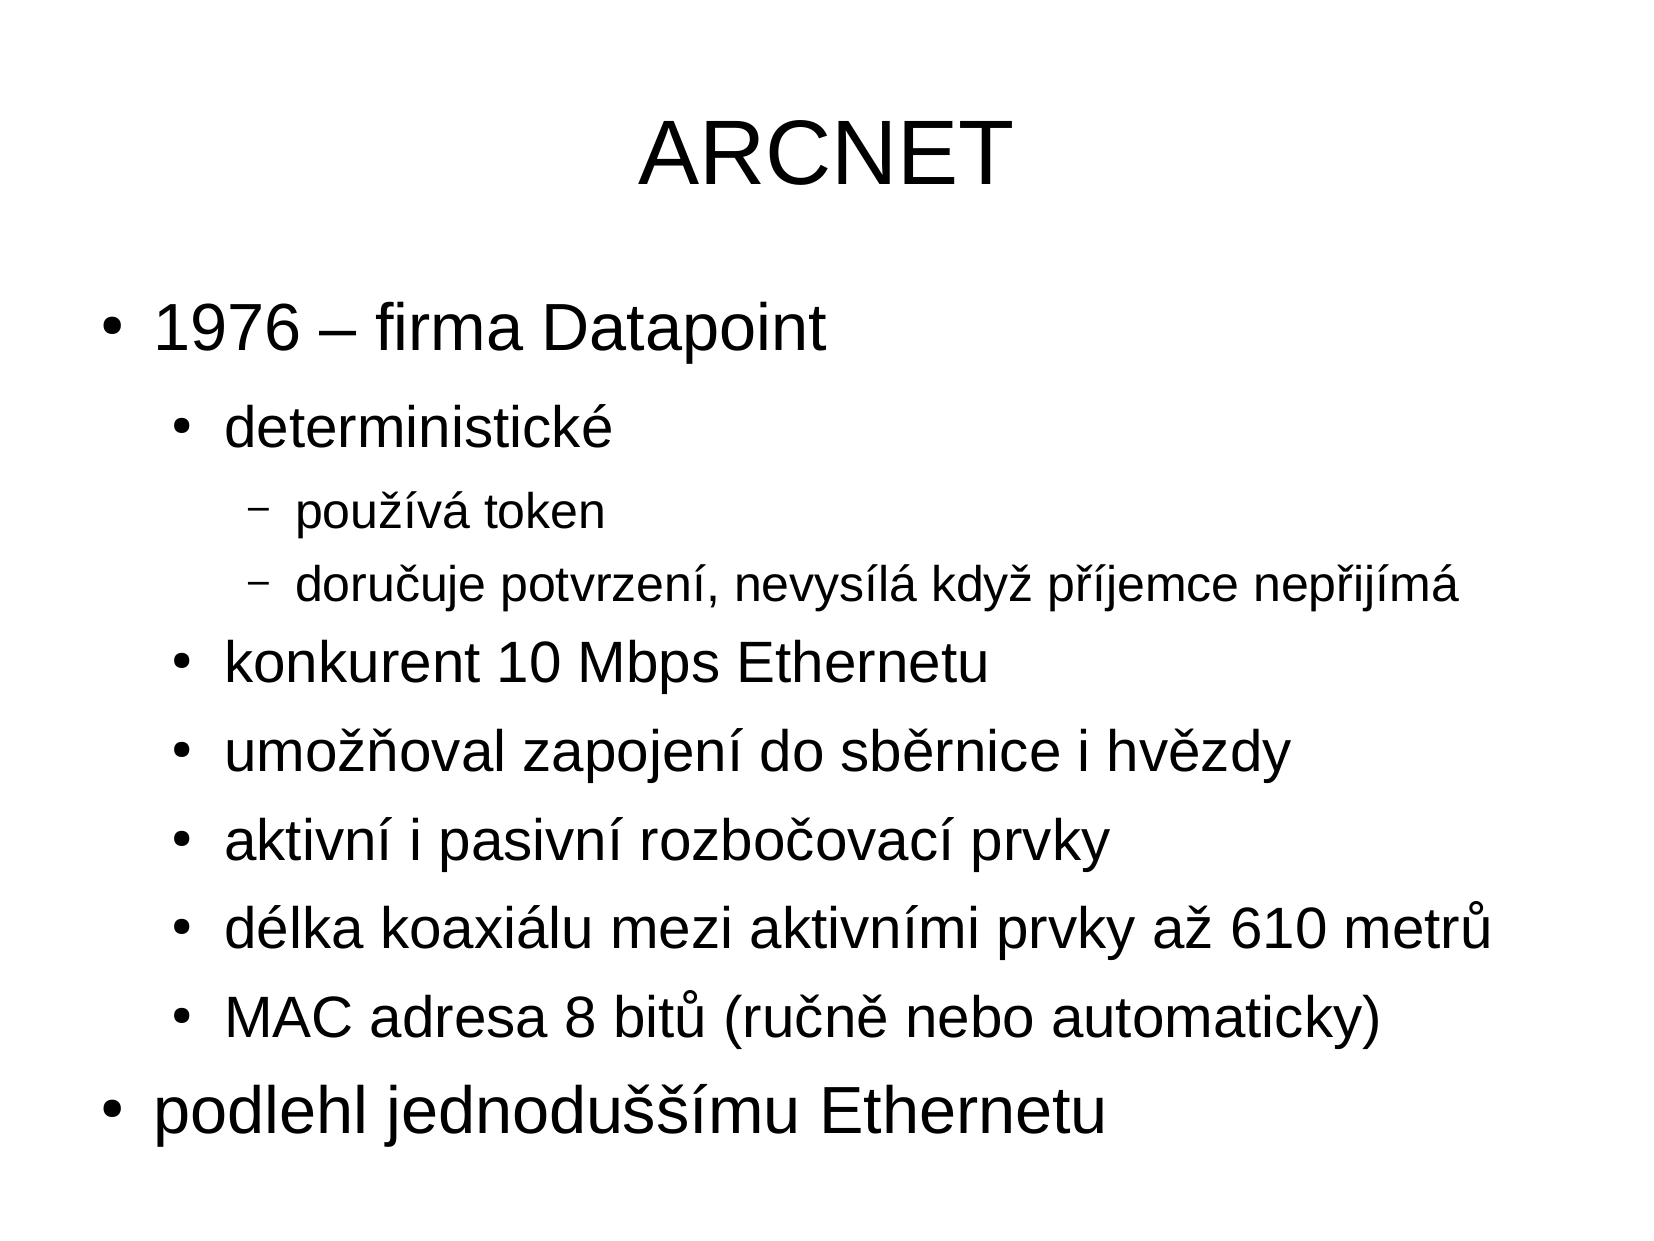

# ARCNET
1976 – firma Datapoint
deterministické
používá token
doručuje potvrzení, nevysílá když příjemce nepřijímá
konkurent 10 Mbps Ethernetu
umožňoval zapojení do sběrnice i hvězdy
aktivní i pasivní rozbočovací prvky
délka koaxiálu mezi aktivními prvky až 610 metrů
MAC adresa 8 bitů (ručně nebo automaticky)
podlehl jednoduššímu Ethernetu